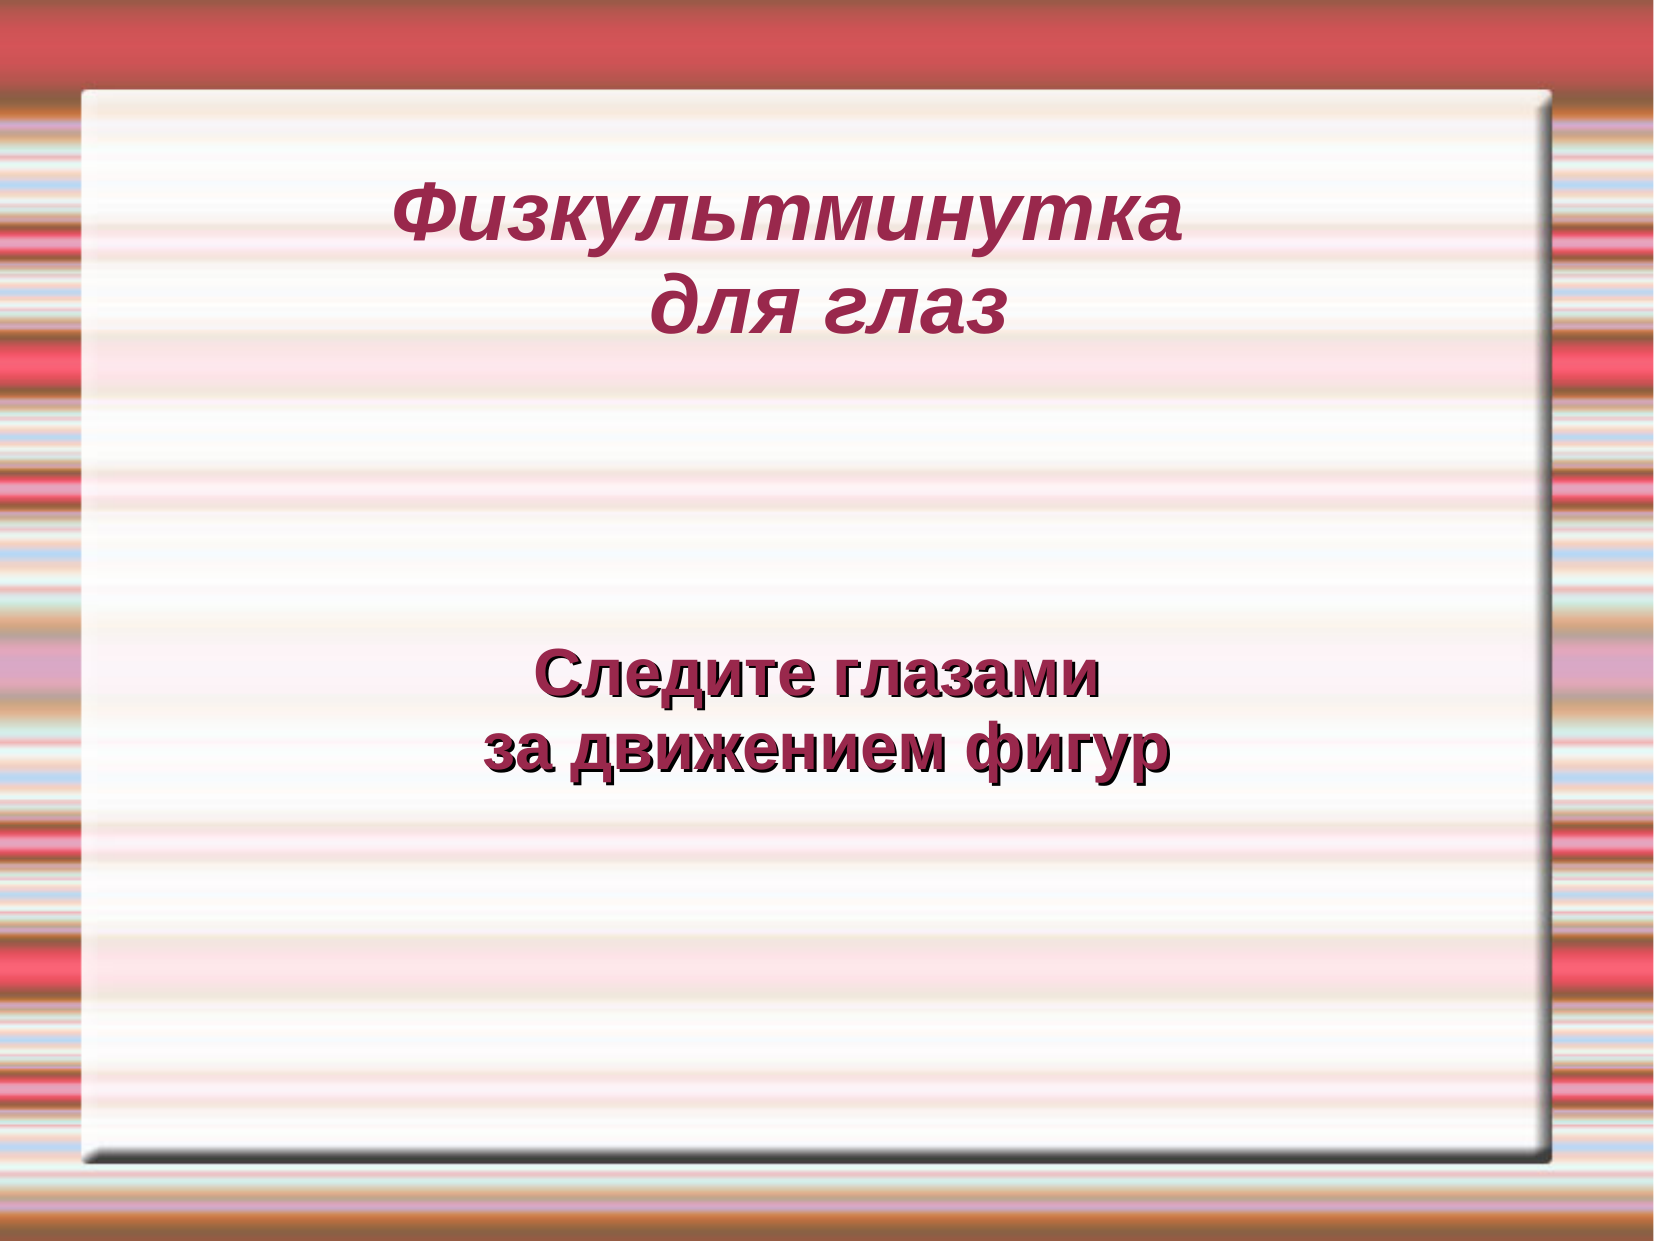

# Физкультминутка для глаз
Следите глазами
за движением фигур